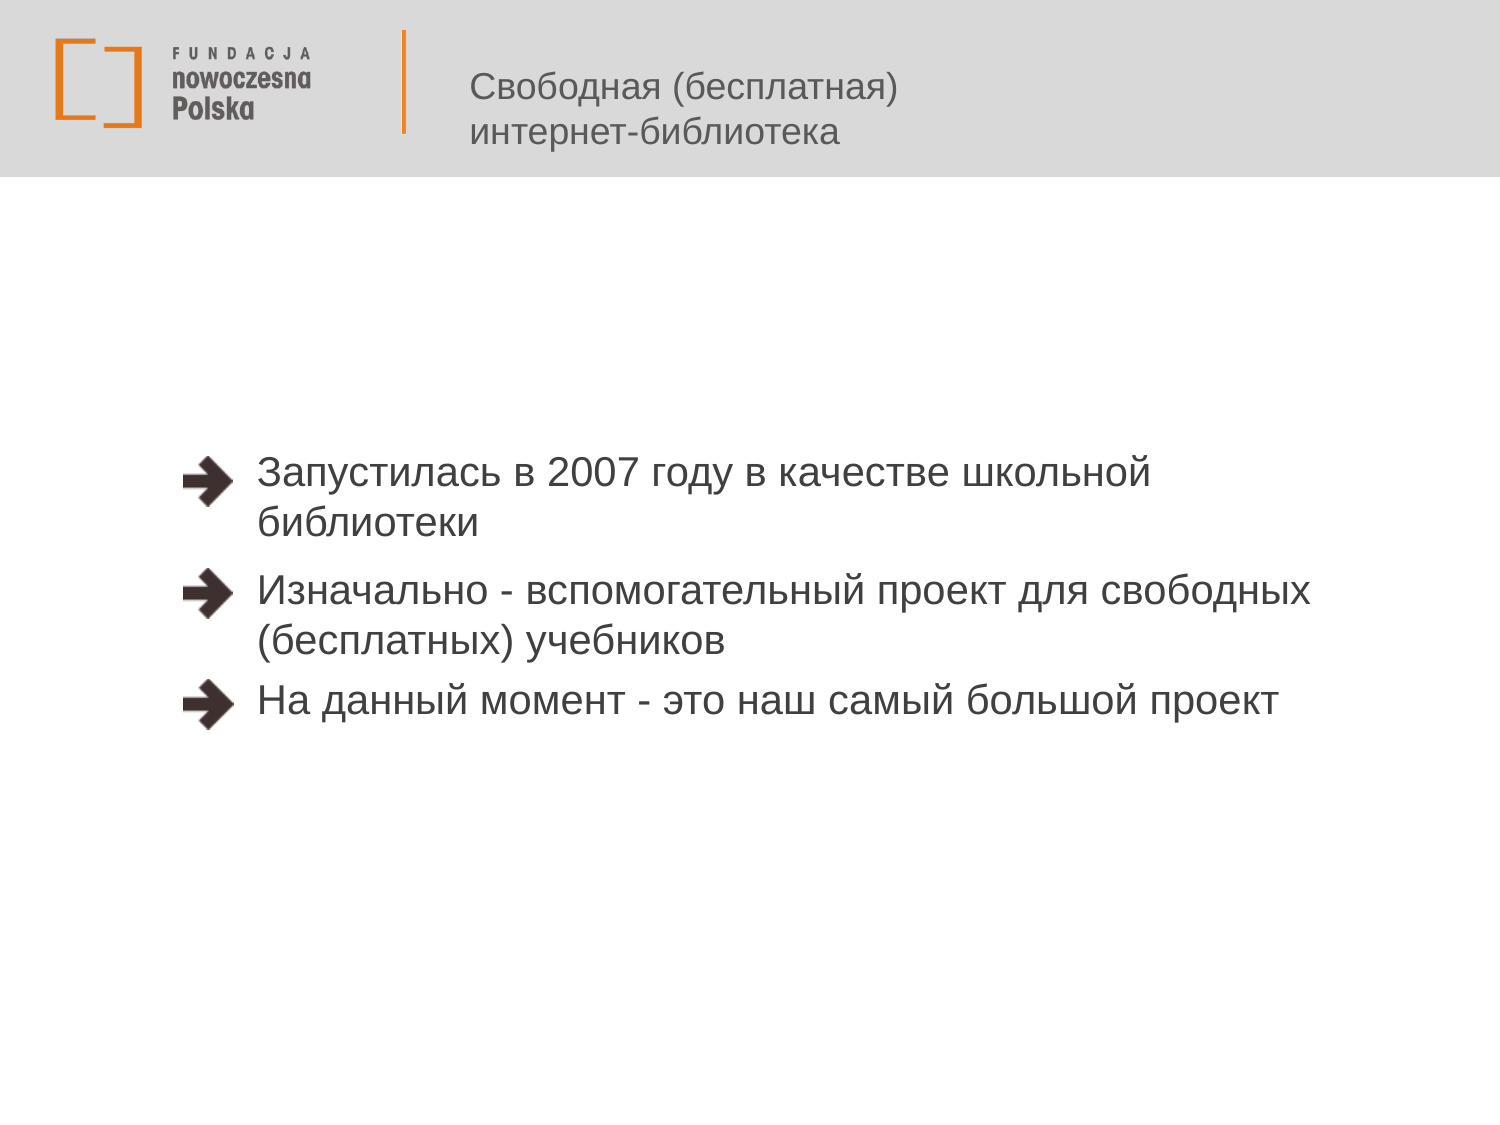

Свободная (бесплатная) интернет-библиотека
Запустилась в 2007 году в качестве школьной библиотеки
Изначально - вспомогательный проект для свободных (бесплатных) учебников
На данный момент - это наш самый большой проект